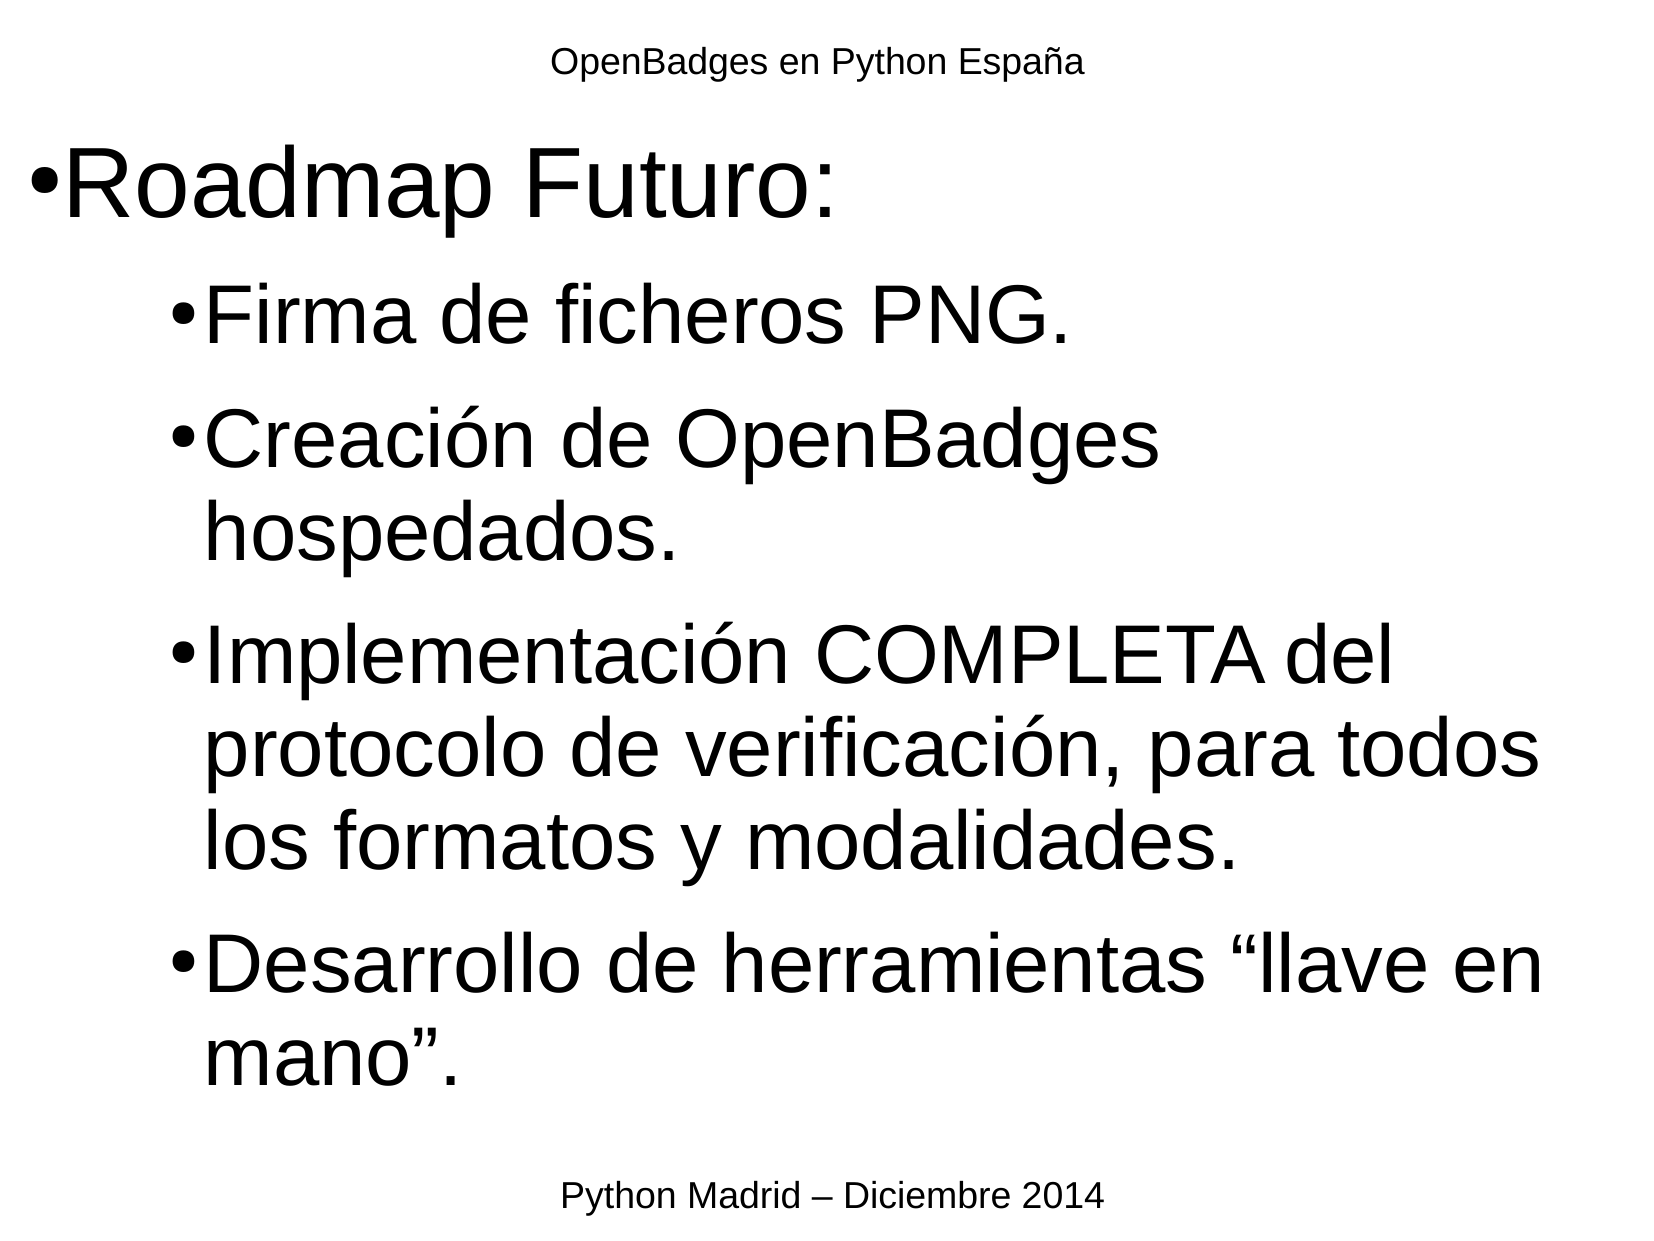

# Roadmap Futuro:
Firma de ficheros PNG.
Creación de OpenBadges hospedados.
Implementación COMPLETA del protocolo de verificación, para todos los formatos y modalidades.
Desarrollo de herramientas “llave en mano”.
OpenBadges en Python España
Python Madrid – Diciembre 2014